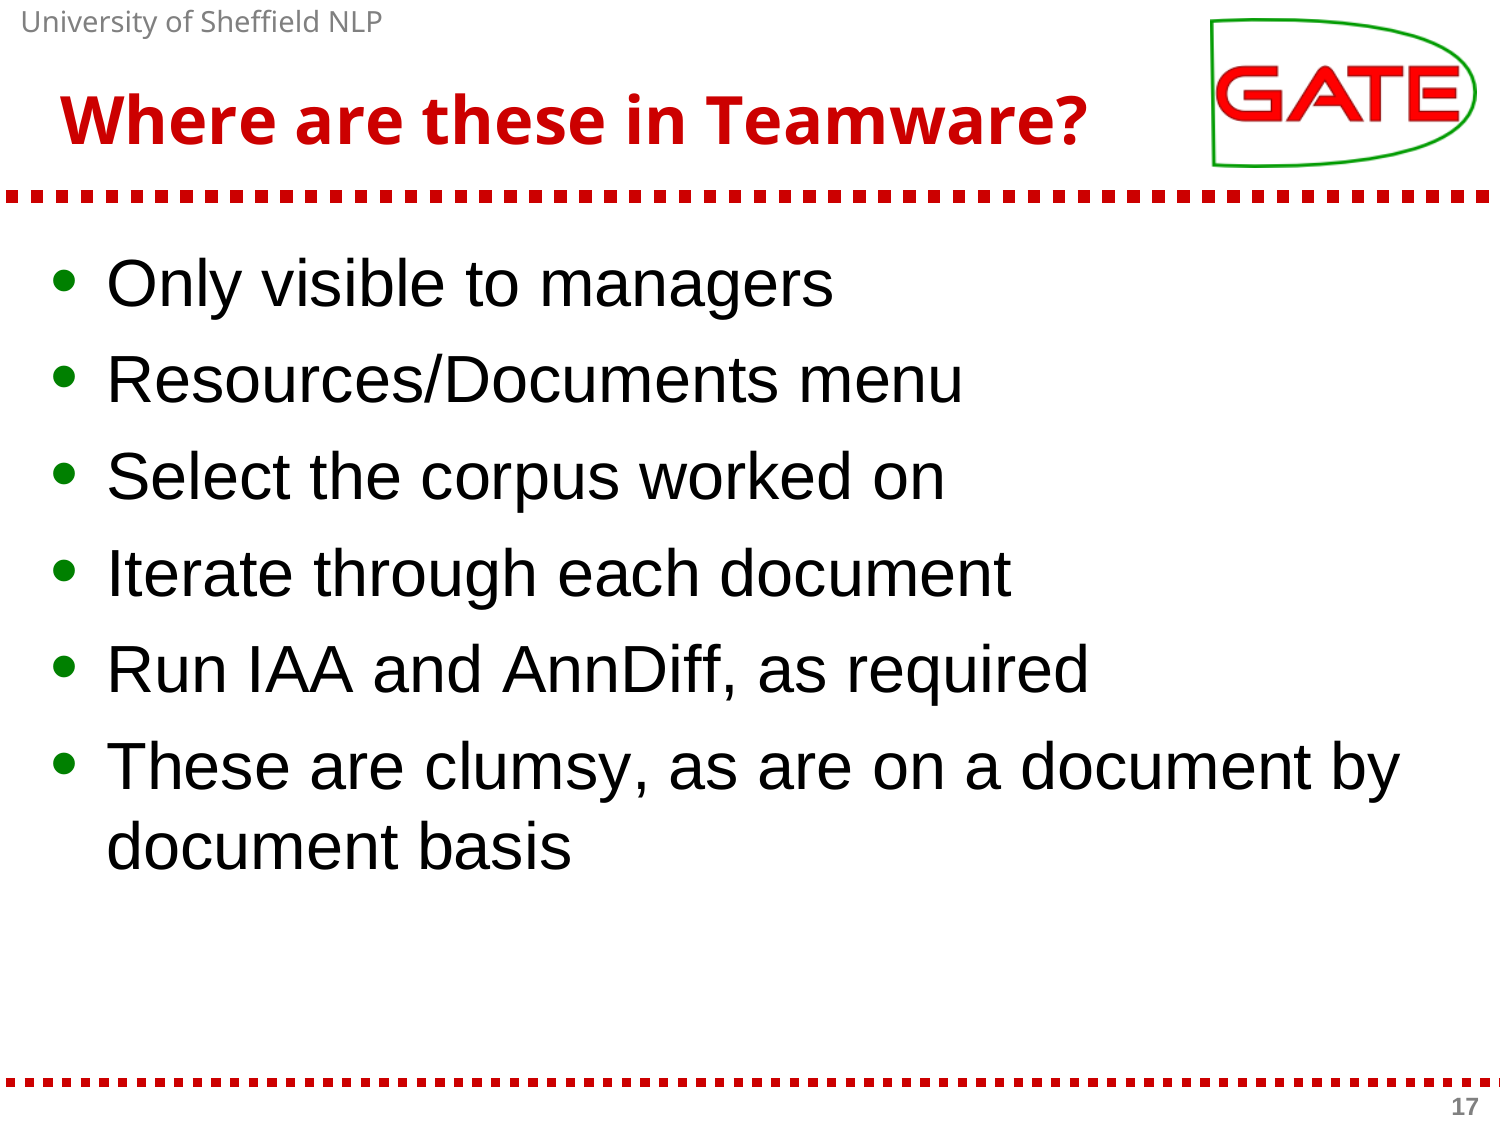

# Where are these in Teamware?
Only visible to managers
Resources/Documents menu
Select the corpus worked on
Iterate through each document
Run IAA and AnnDiff, as required
These are clumsy, as are on a document by document basis